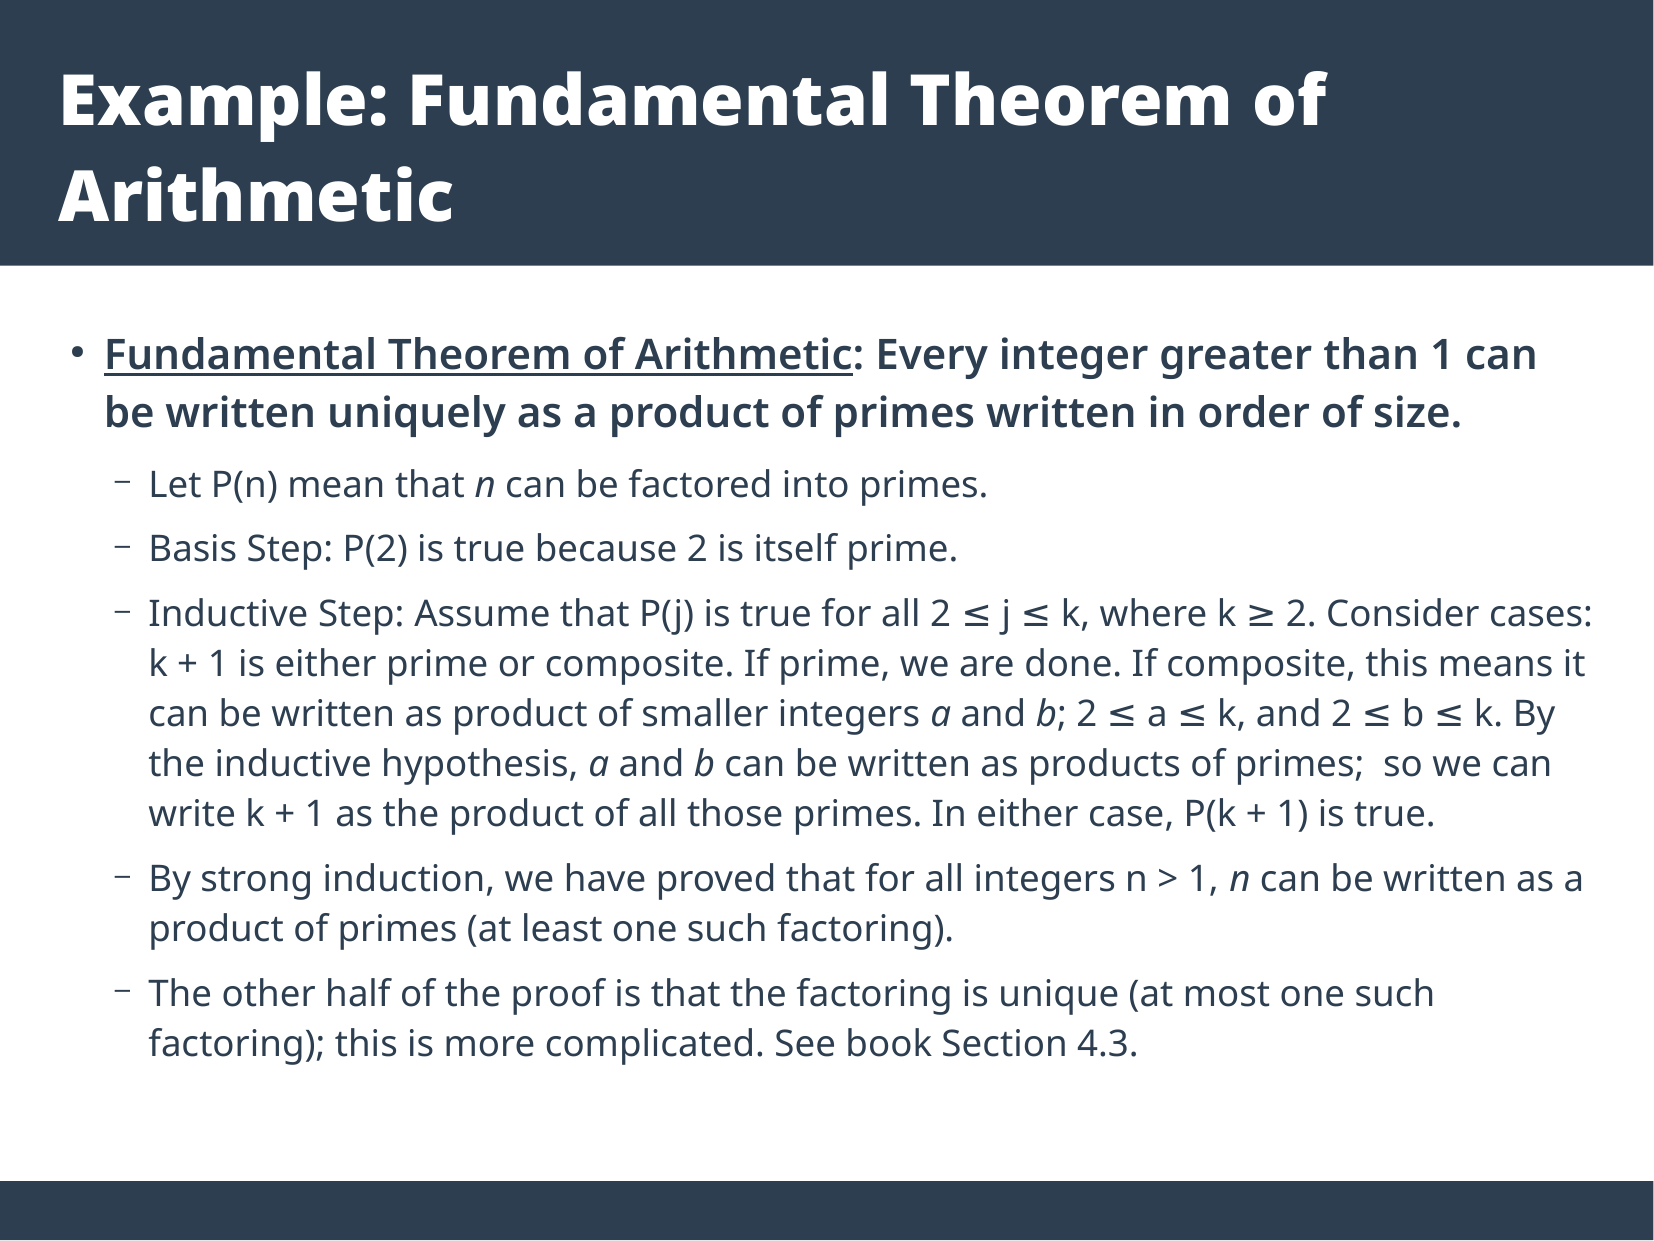

# Example: Fundamental Theorem of Arithmetic
Fundamental Theorem of Arithmetic: Every integer greater than 1 can be written uniquely as a product of primes written in order of size.
Let P(n) mean that n can be factored into primes.
Basis Step: P(2) is true because 2 is itself prime.
Inductive Step: Assume that P(j) is true for all 2 ≤ j ≤ k, where k ≥ 2. Consider cases: k + 1 is either prime or composite. If prime, we are done. If composite, this means it can be written as product of smaller integers a and b; 2 ≤ a ≤ k, and 2 ≤ b ≤ k. By the inductive hypothesis, a and b can be written as products of primes; so we can write k + 1 as the product of all those primes. In either case, P(k + 1) is true.
By strong induction, we have proved that for all integers n > 1, n can be written as a product of primes (at least one such factoring).
The other half of the proof is that the factoring is unique (at most one such factoring); this is more complicated. See book Section 4.3.